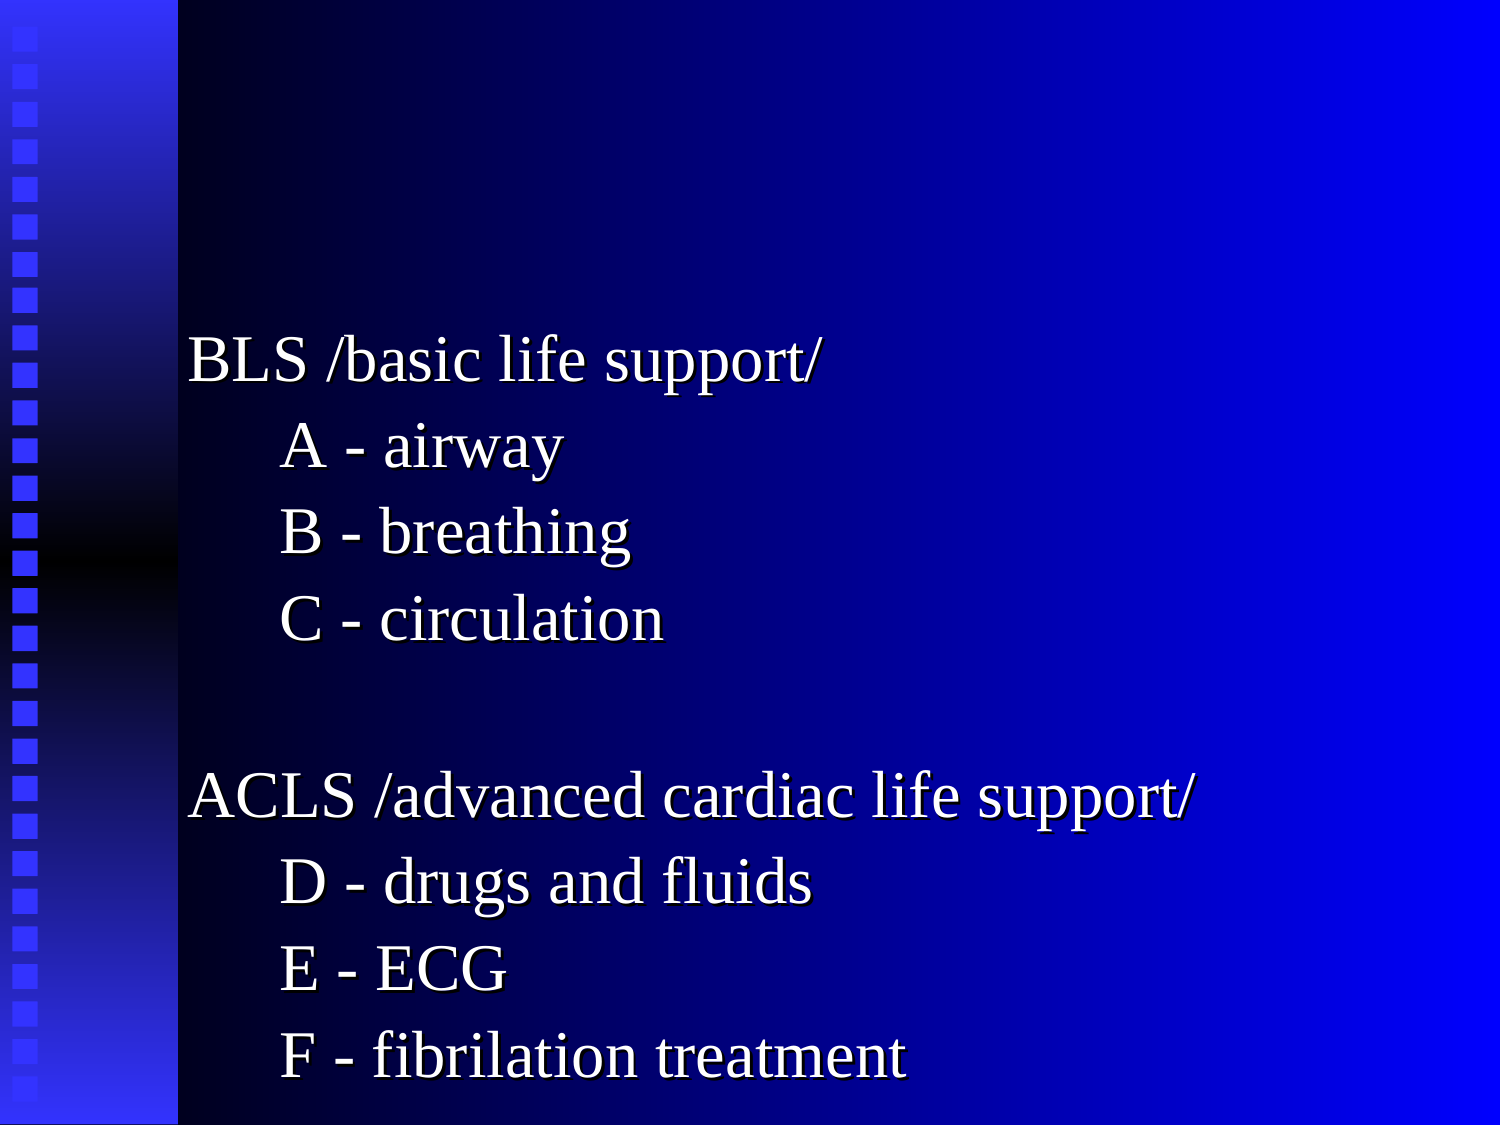

#
BLS /basic life support/
 A - airway
 B - breathing
 C - circulation
ACLS /advanced cardiac life support/
 D - drugs and fluids
 E - ECG
 F - fibrilation treatment